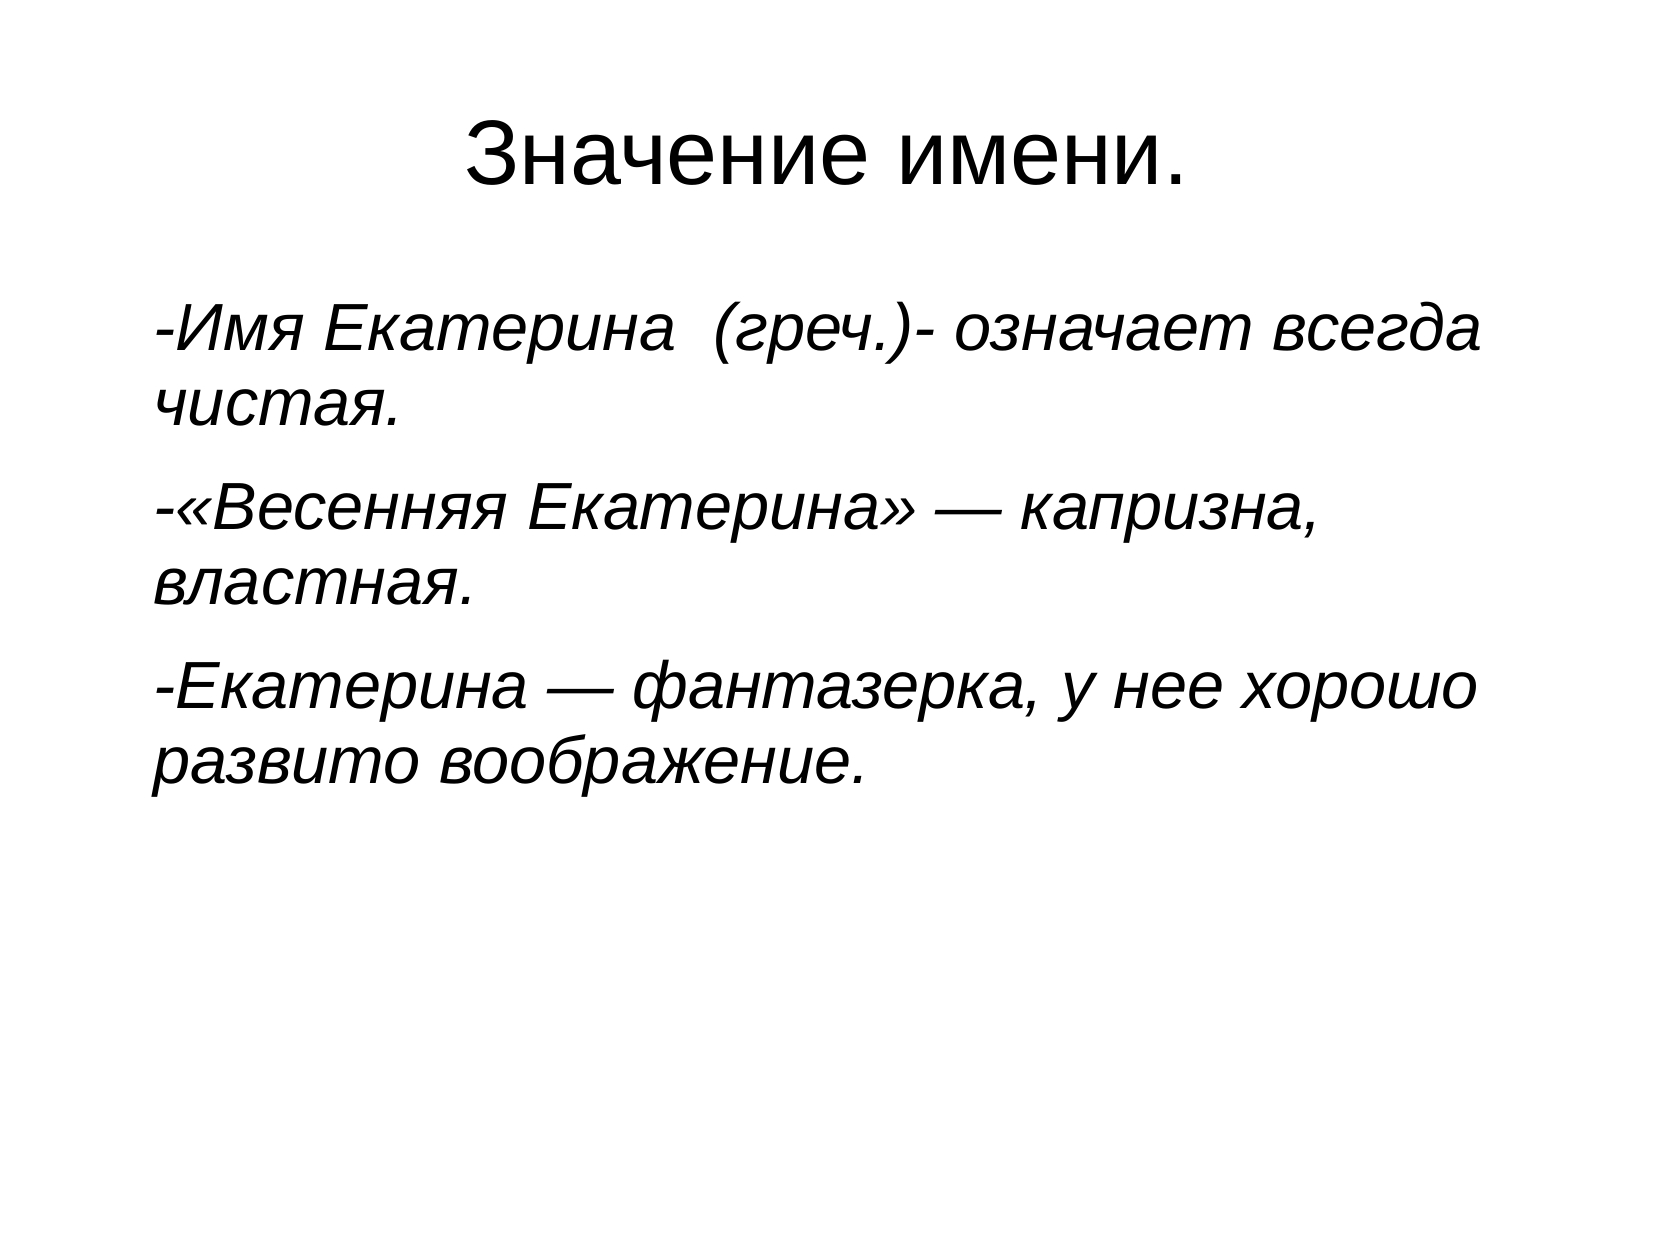

# Значение имени.
-Имя Екатерина (греч.)- означает всегда чистая.
-«Весенняя Екатерина» — капризна, властная.
-Екатерина — фантазерка, у нее хорошо развито воображение.